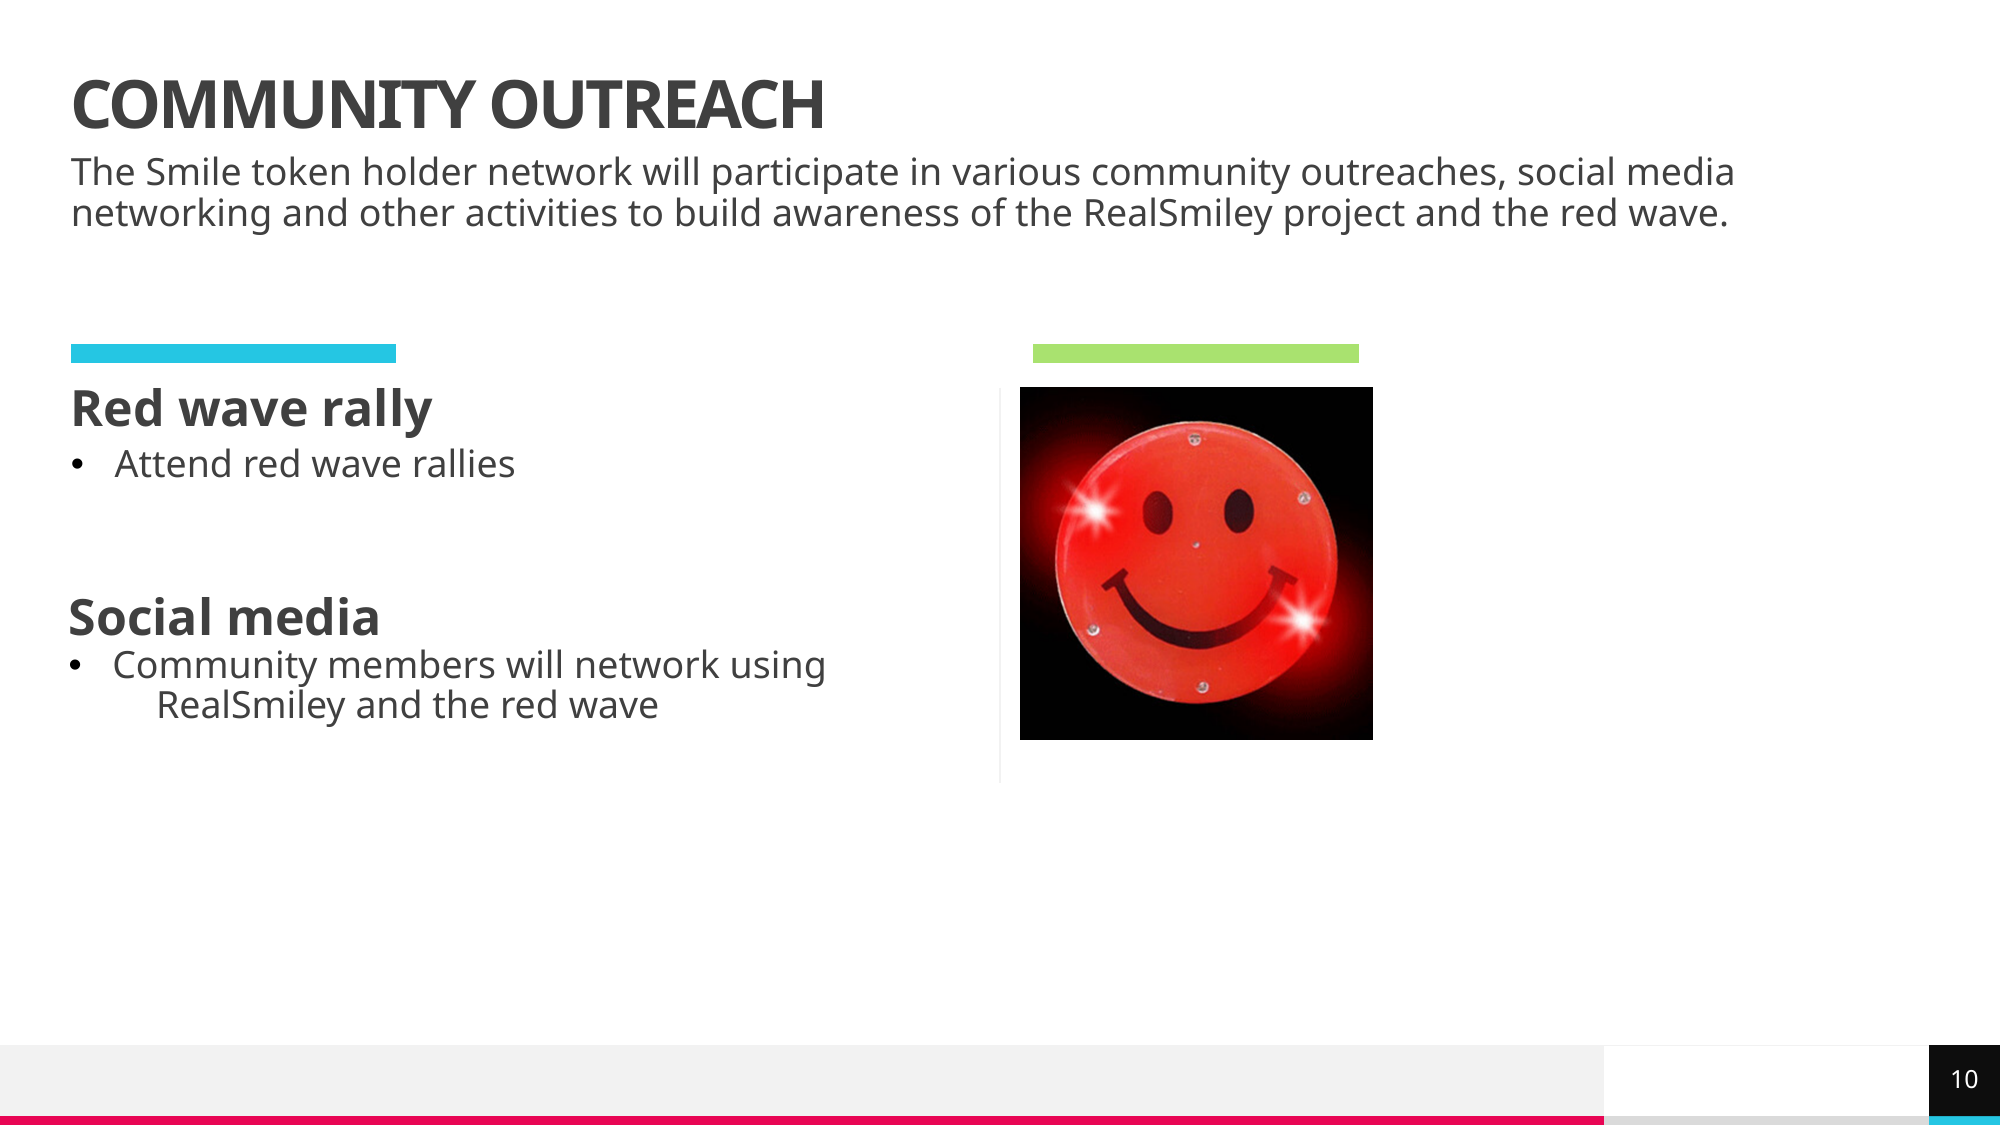

# COMMUNITY OUTREACH
The Smile token holder network will participate in various community outreaches, social media networking and other activities to build awareness of the RealSmiley project and the red wave.
Red wave rally
Attend red wave rallies
Social media
Community members will network using RealSmiley and the red wave